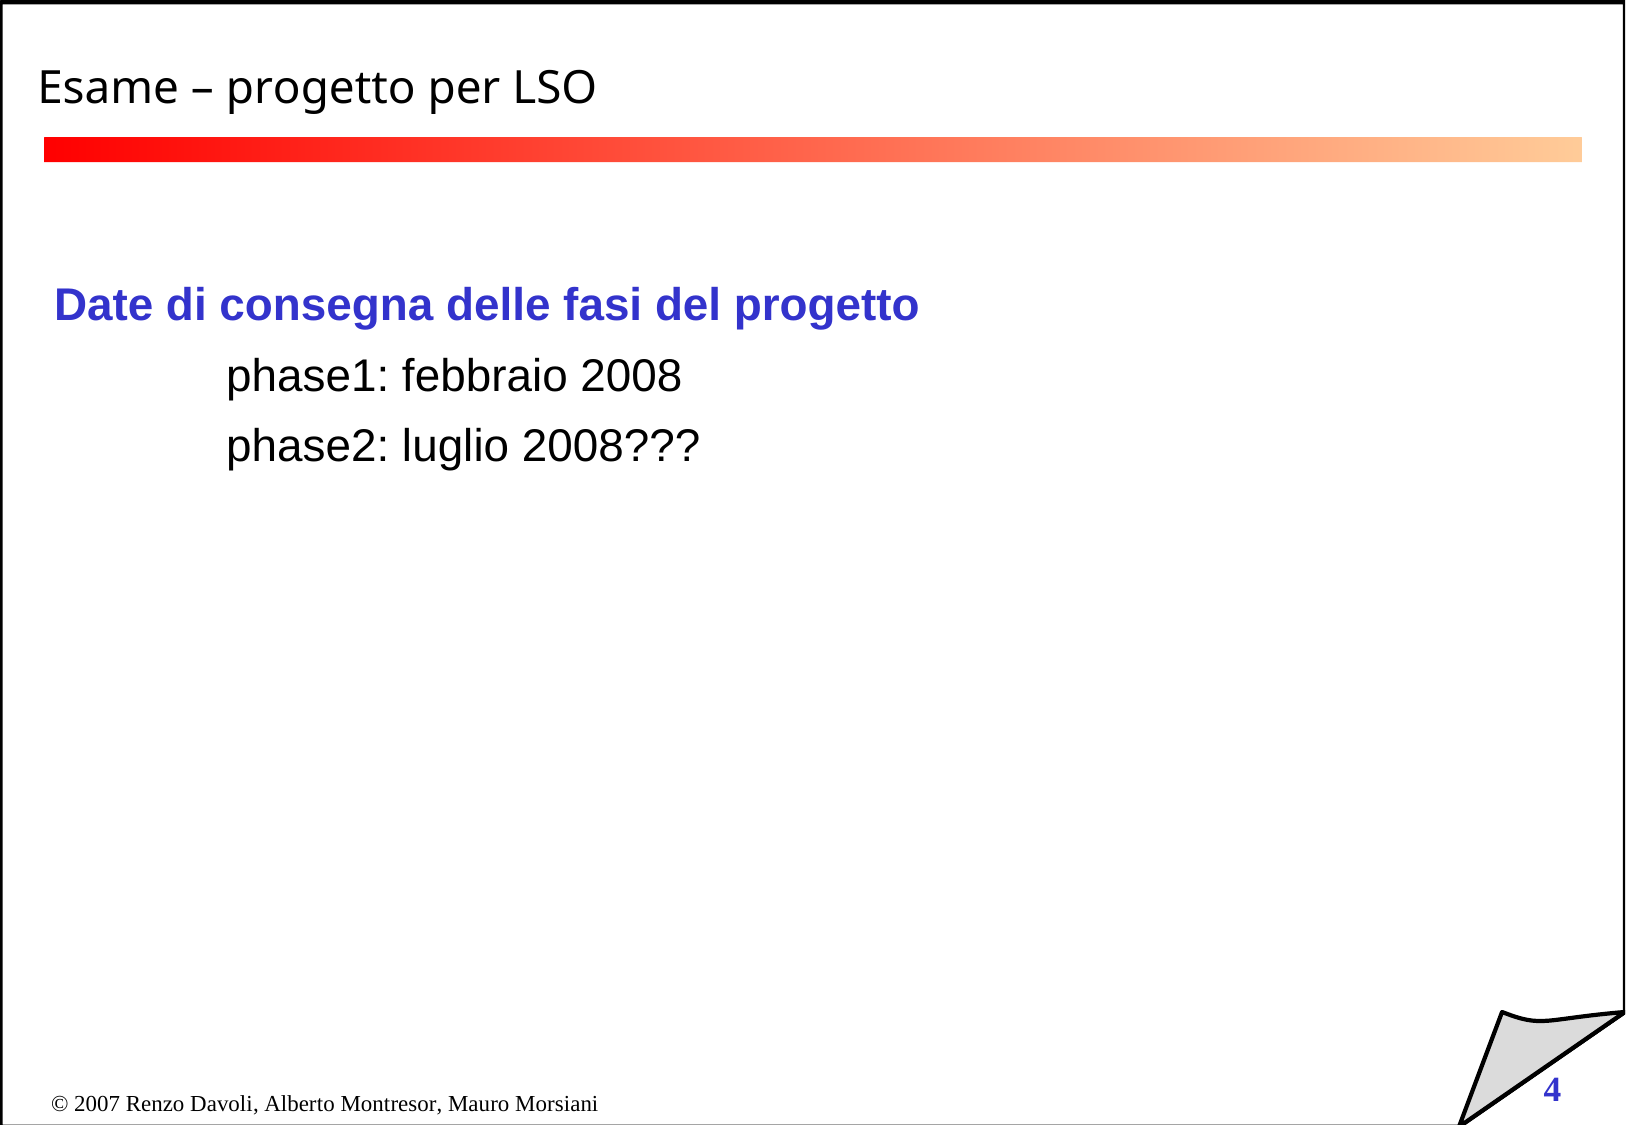

# Esame – progetto per LSO
Date di consegna delle fasi del progetto
phase1: febbraio 2008
phase2: luglio 2008???